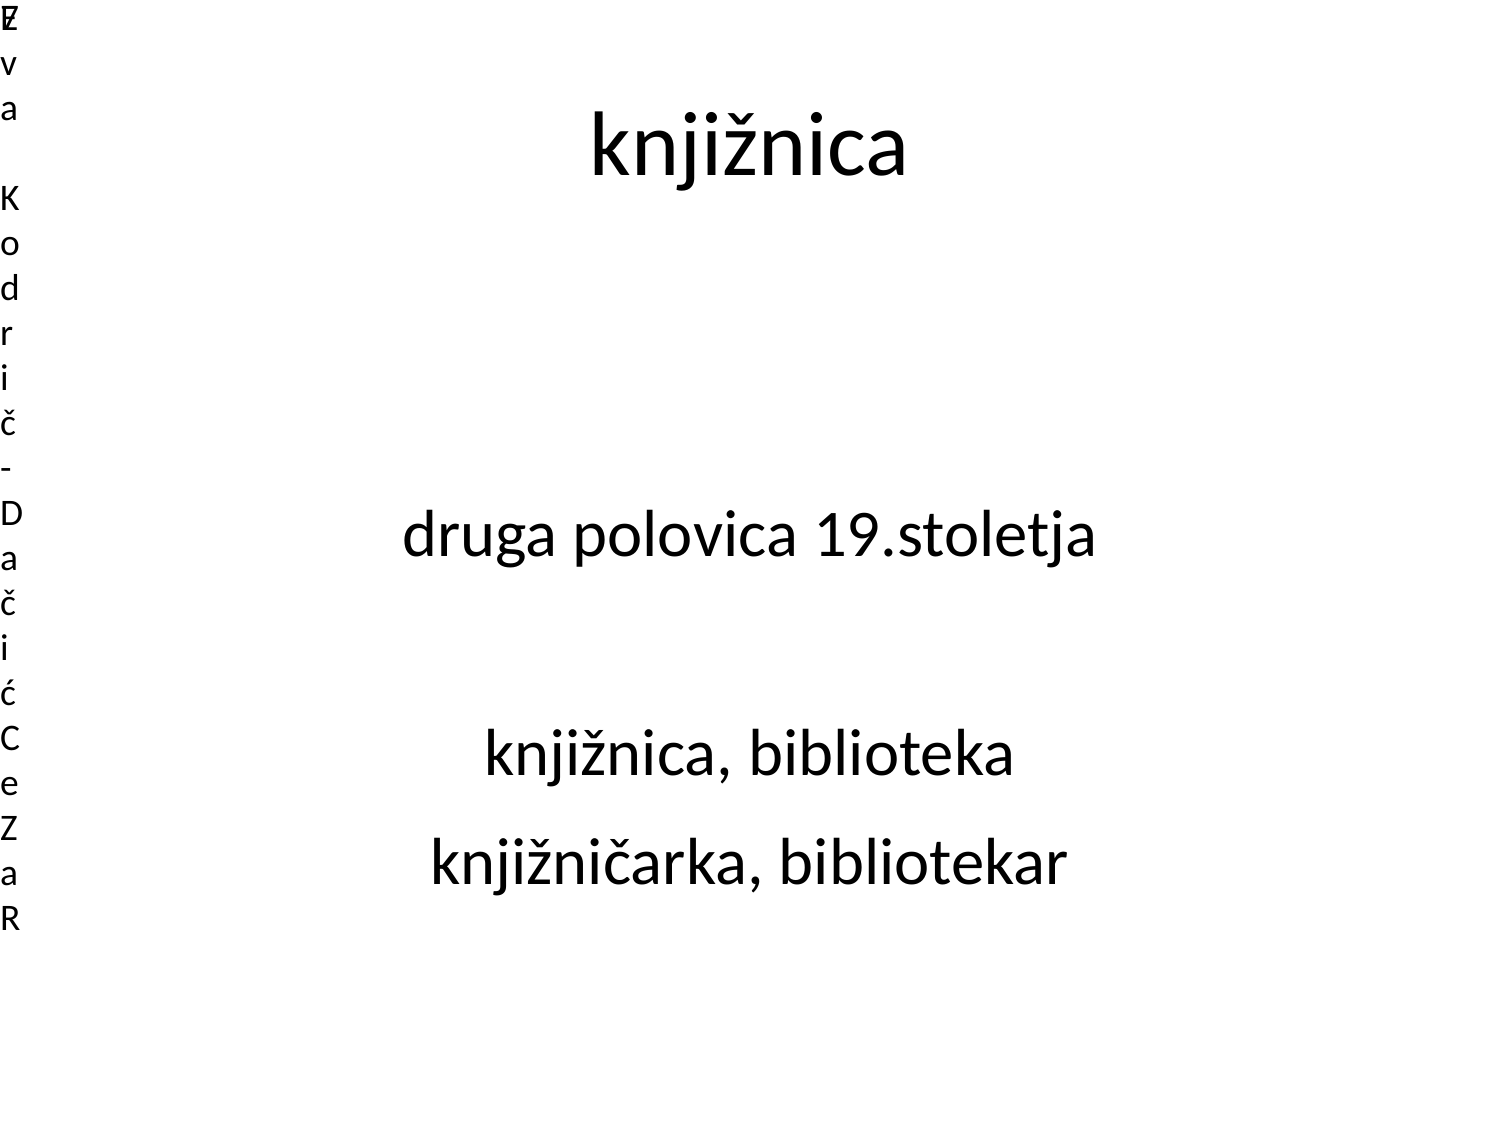

Eva Kodrič-Dačić
CeZaR
# knjižnica
druga polovica 19.stoletja
knjižnica, biblioteka
knjižničarka, bibliotekar